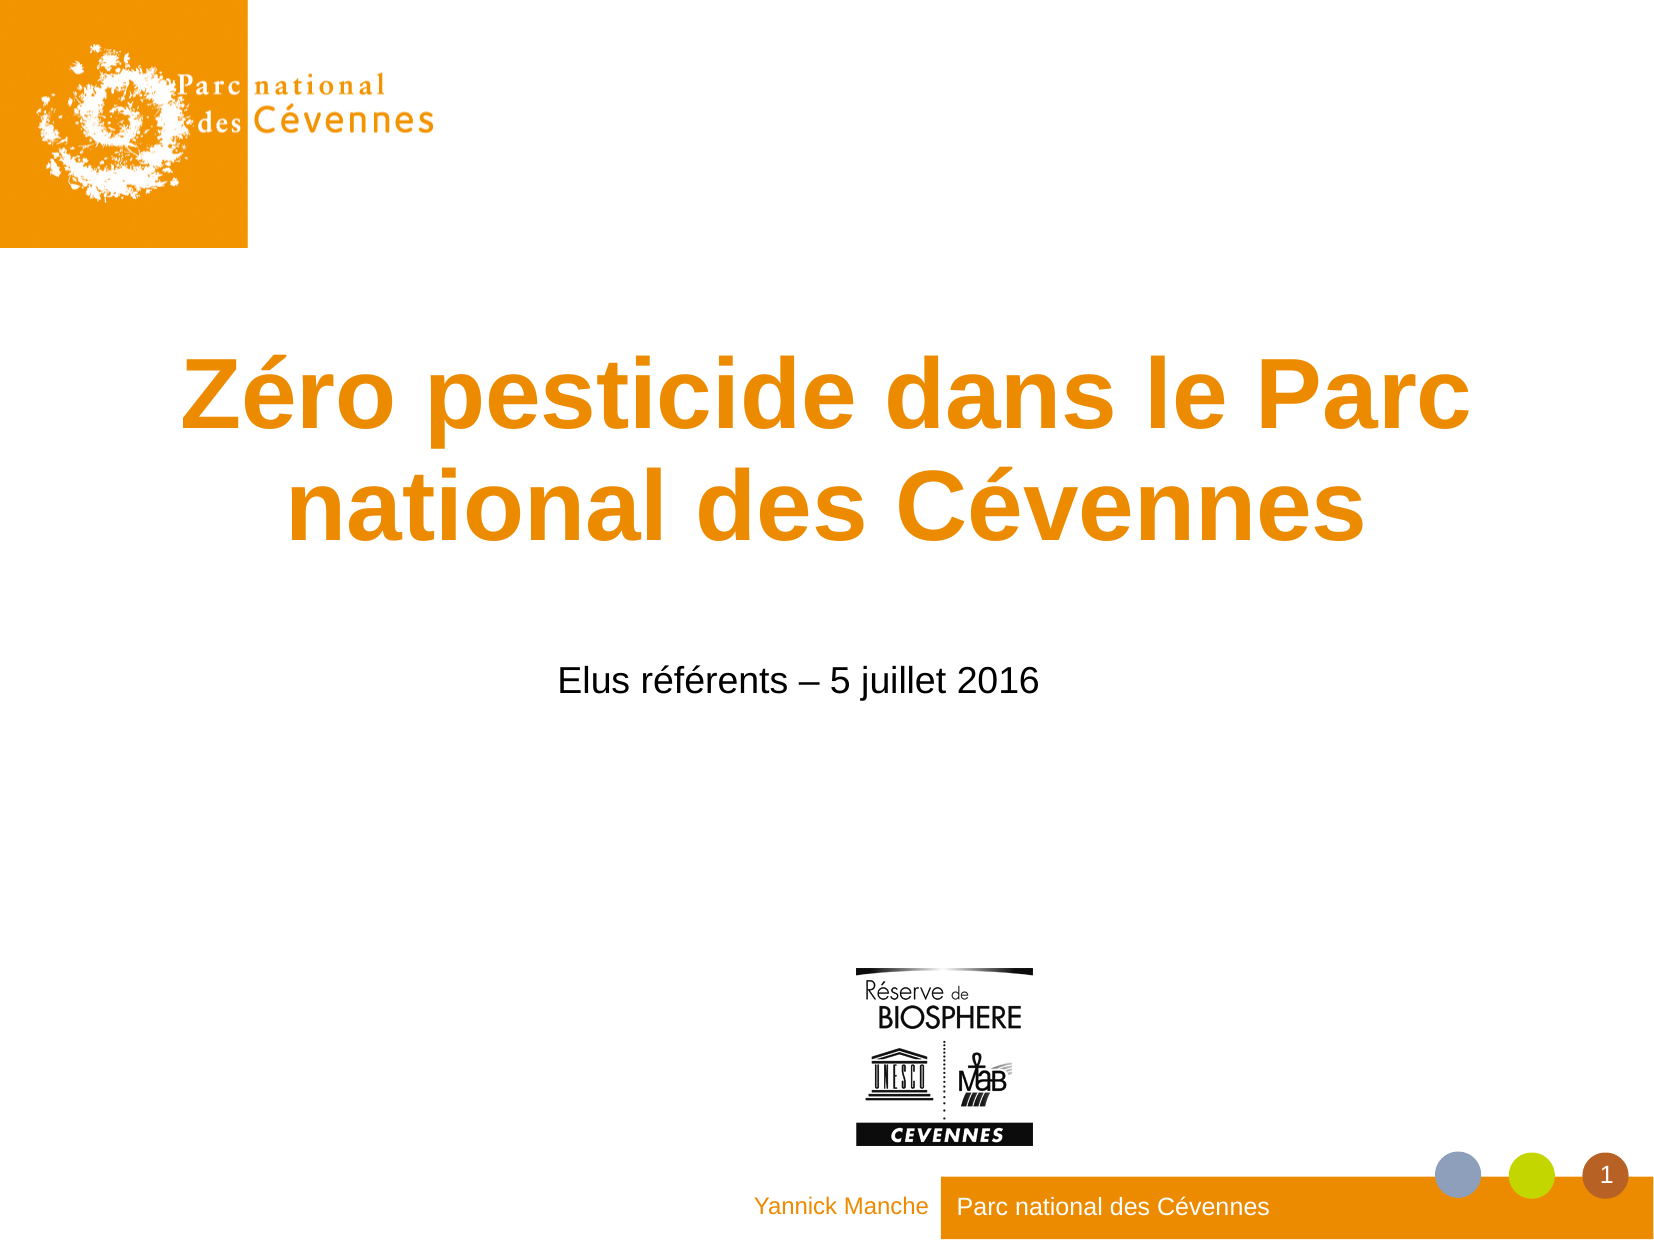

# Zéro pesticide dans le Parc national des Cévennes
Elus référents – 5 juillet 2016